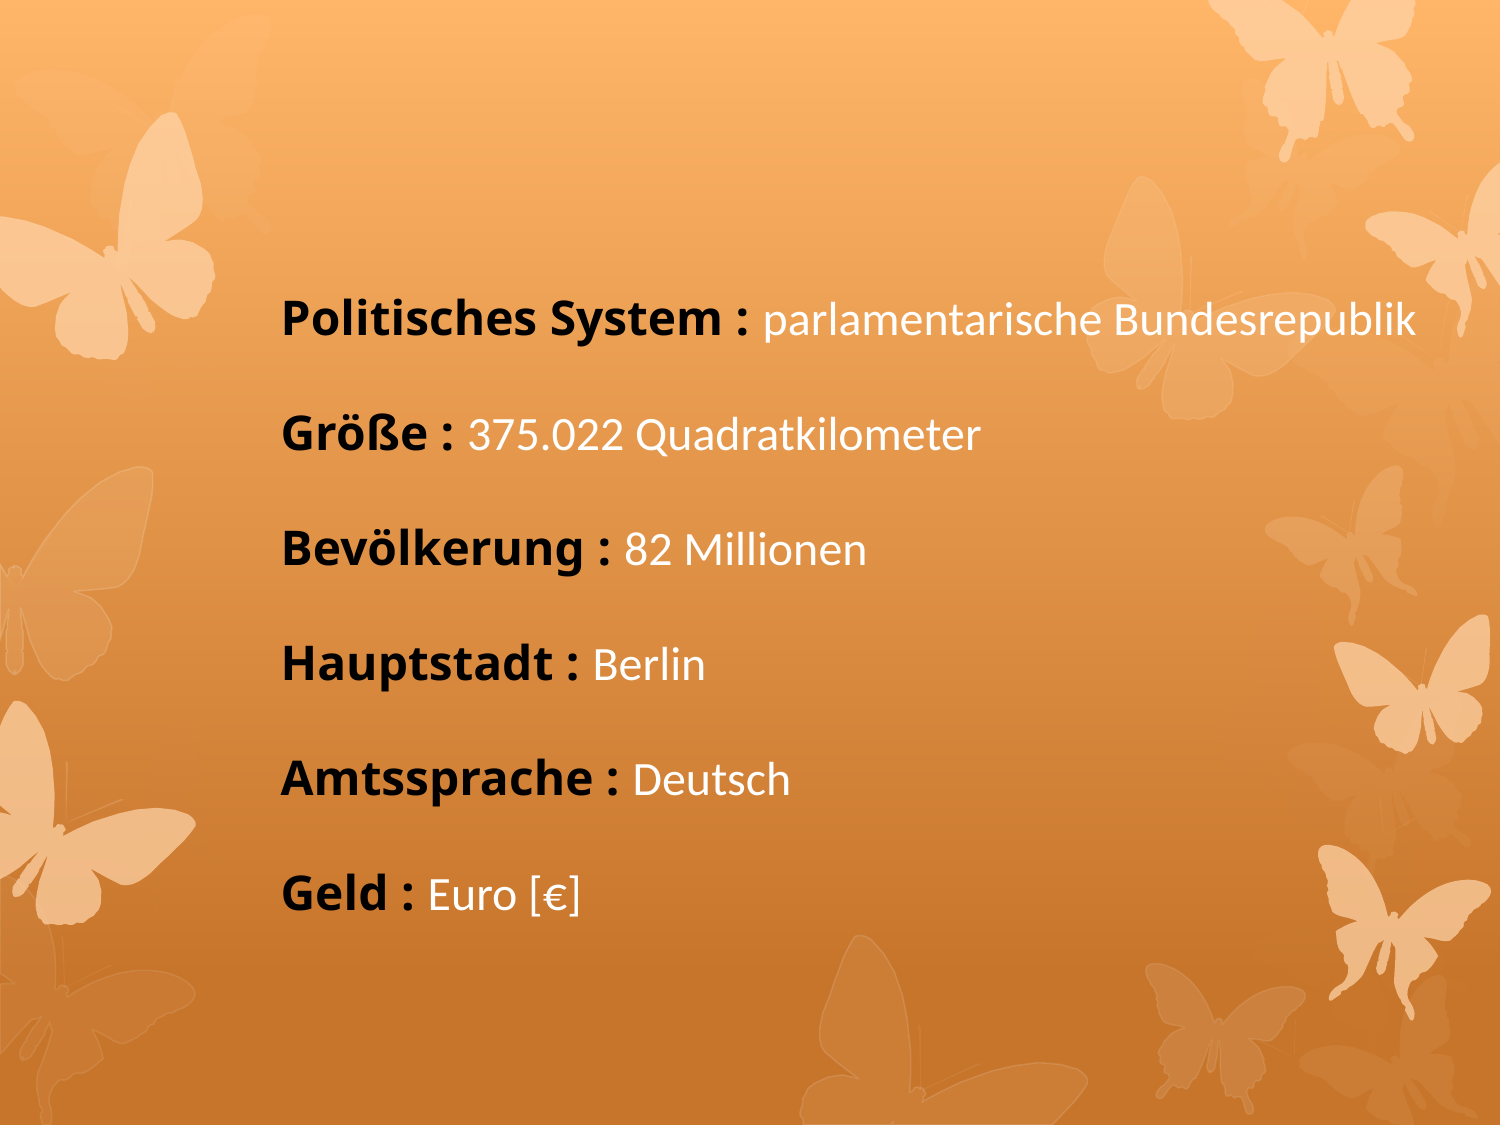

# Politisches System : parlamentarische Bundesrepublik Größe : 375.022 Quadratkilometer Bevölkerung : 82 Millionen Hauptstadt : Berlin Amtssprache : Deutsch Geld : Euro [€]